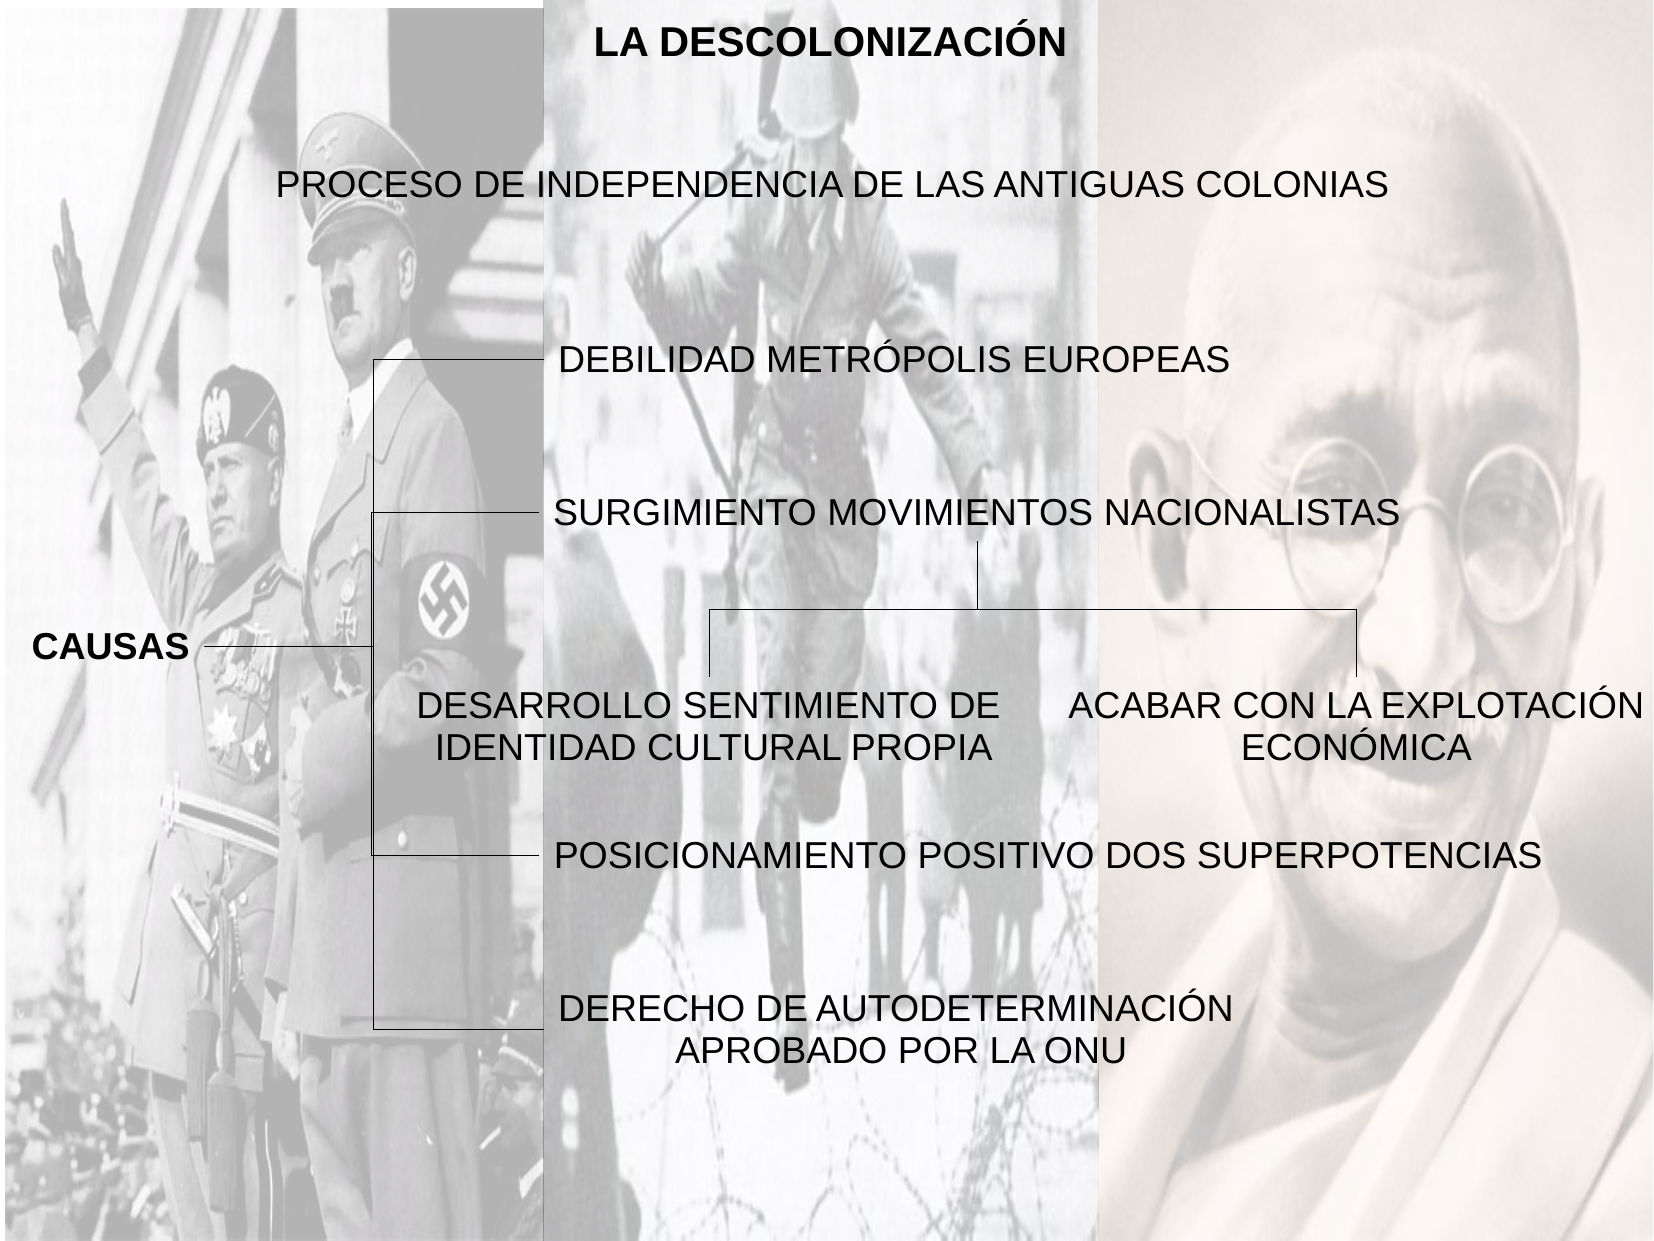

LA DESCOLONIZACIÓN
PROCESO DE INDEPENDENCIA DE LAS ANTIGUAS COLONIAS
DEBILIDAD METRÓPOLIS EUROPEAS
SURGIMIENTO MOVIMIENTOS NACIONALISTAS
CAUSAS
DESARROLLO SENTIMIENTO DE
 IDENTIDAD CULTURAL PROPIA
ACABAR CON LA EXPLOTACIÓN
ECONÓMICA
POSICIONAMIENTO POSITIVO DOS SUPERPOTENCIAS
DERECHO DE AUTODETERMINACIÓN
 APROBADO POR LA ONU